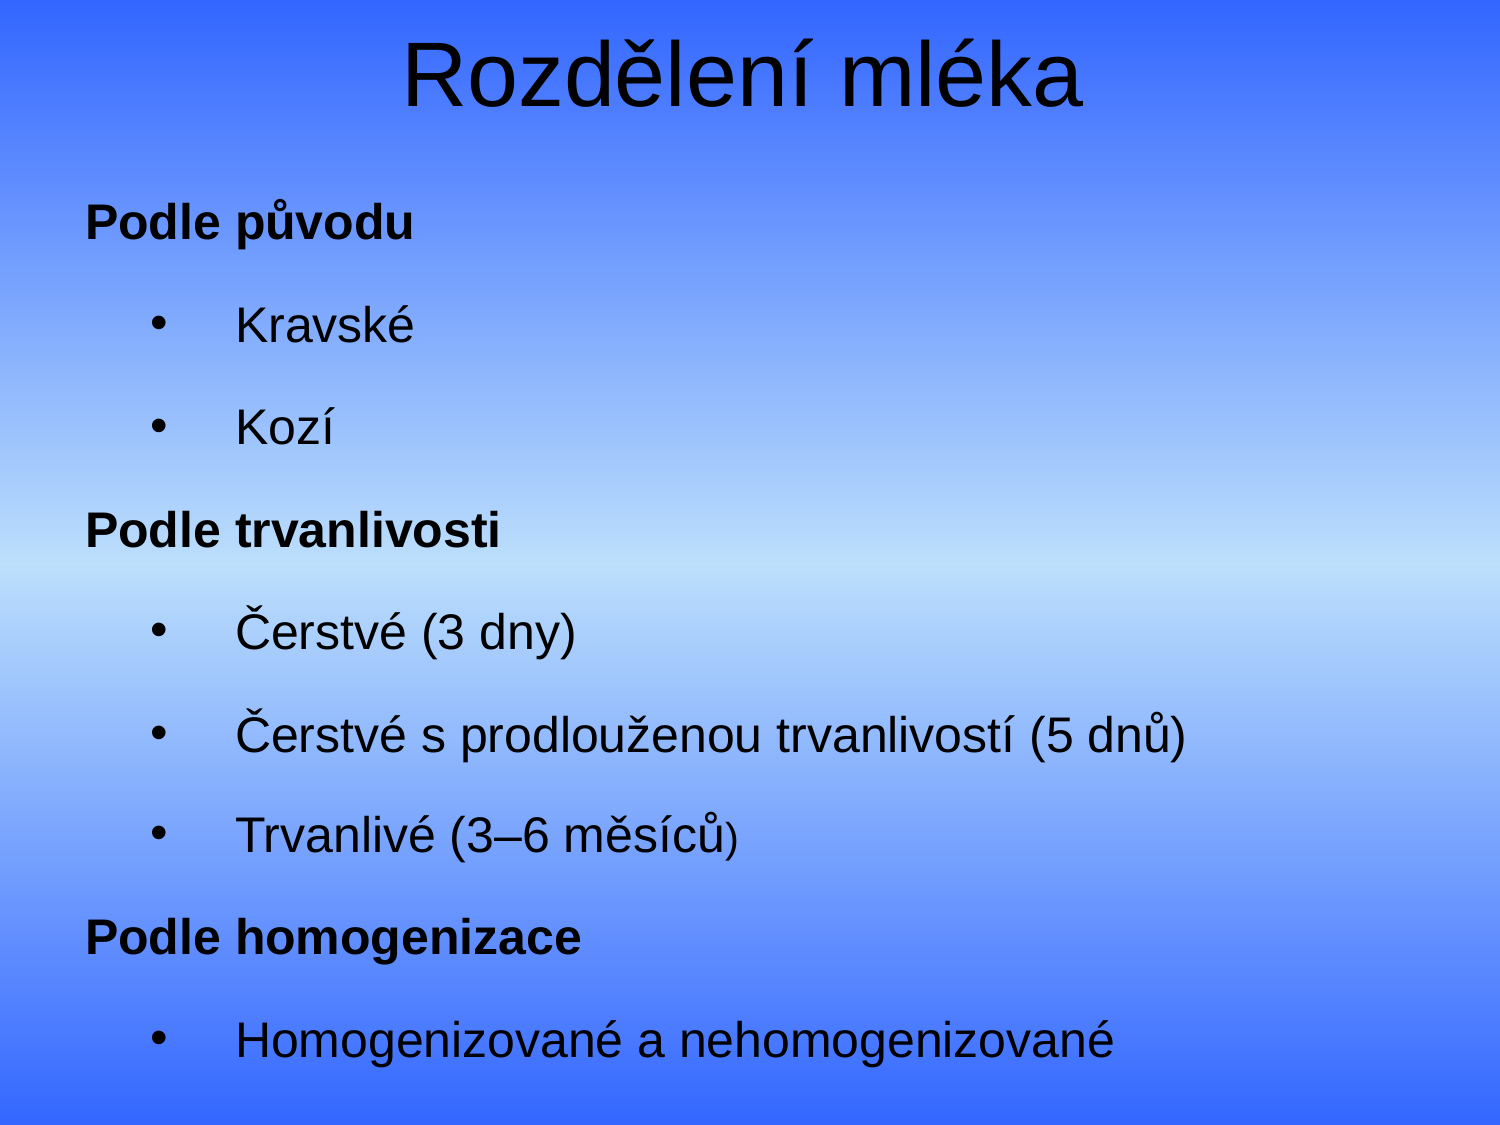

# Rozdělení mléka
Podle původu
Kravské
Kozí
Podle trvanlivosti
Čerstvé (3 dny)
Čerstvé s prodlouženou trvanlivostí (5 dnů)
Trvanlivé (3–6 měsíců)
Podle homogenizace
Homogenizované a nehomogenizované